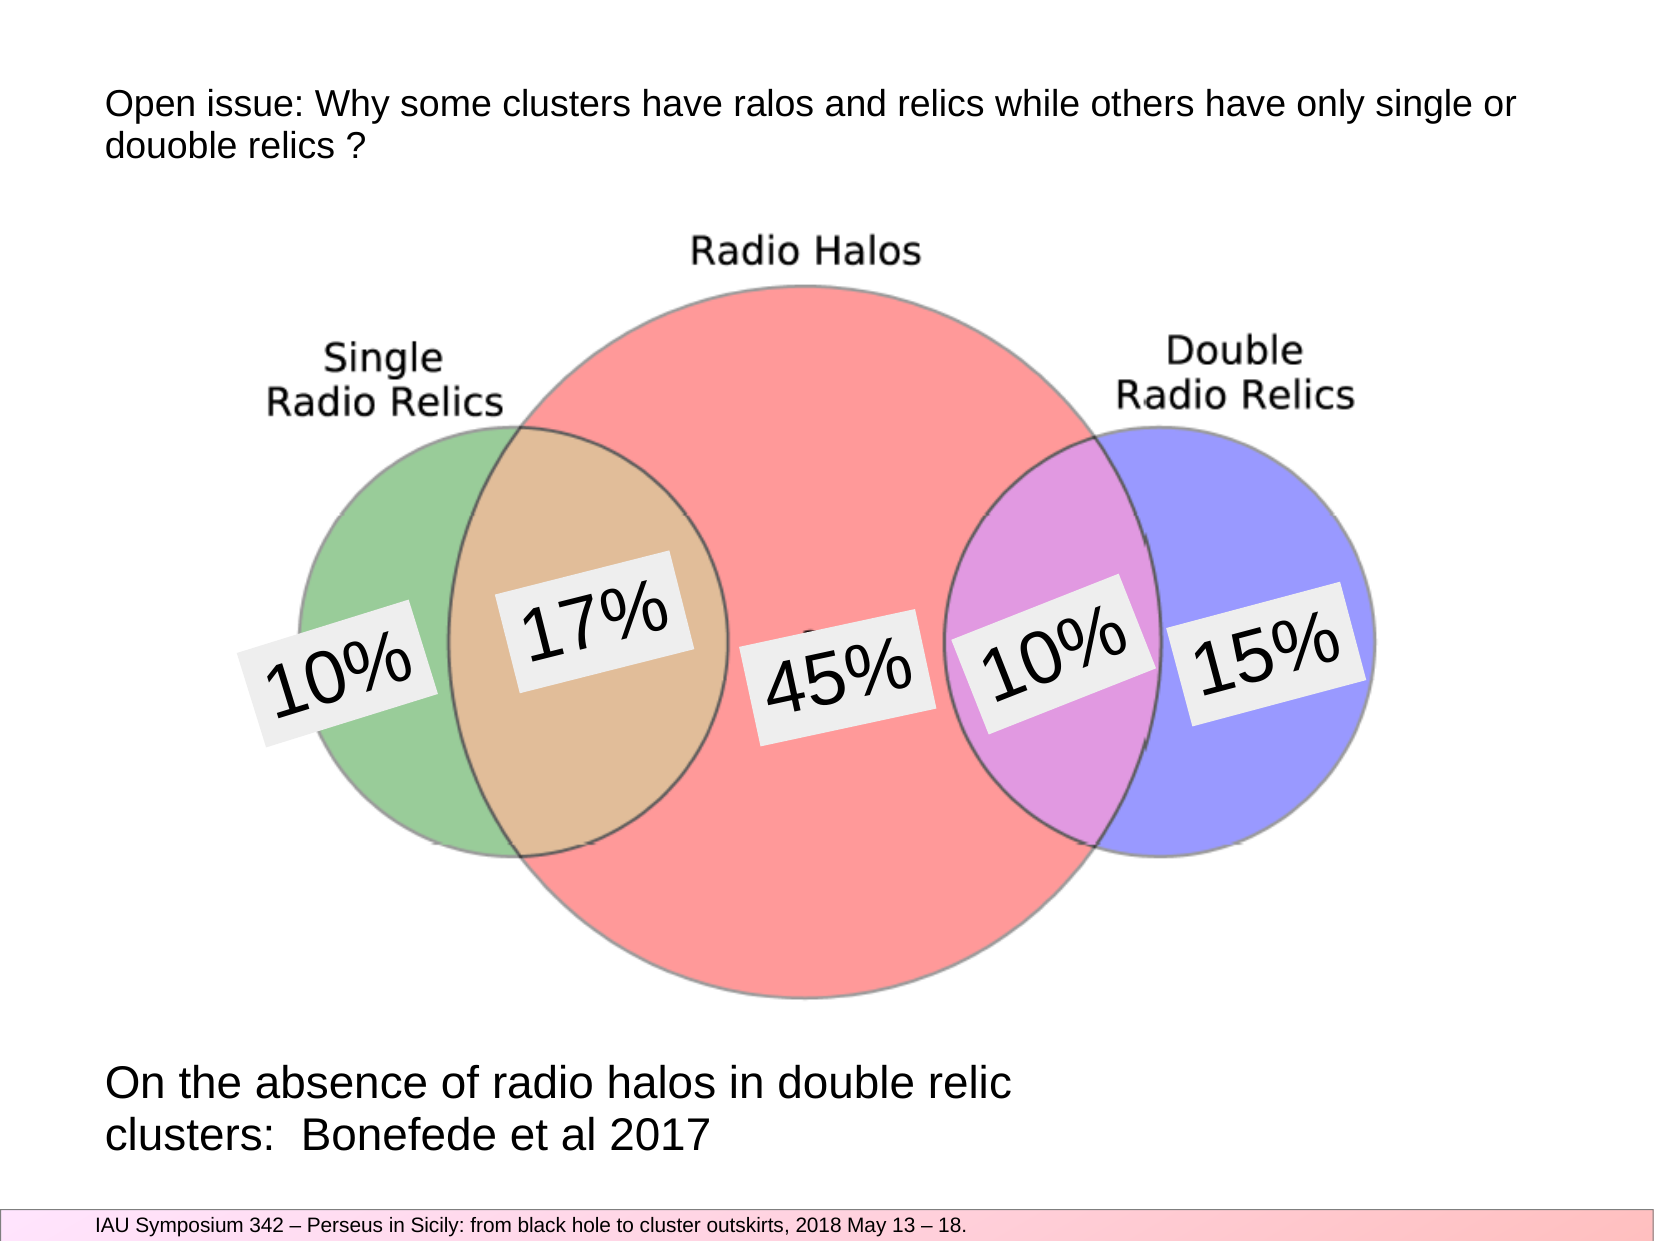

Open issue: Why some clusters have ralos and relics while others have only single or douoble relics ?
17%
10%
15%
10%
45%
On the absence of radio halos in double relic clusters: Bonefede et al 2017